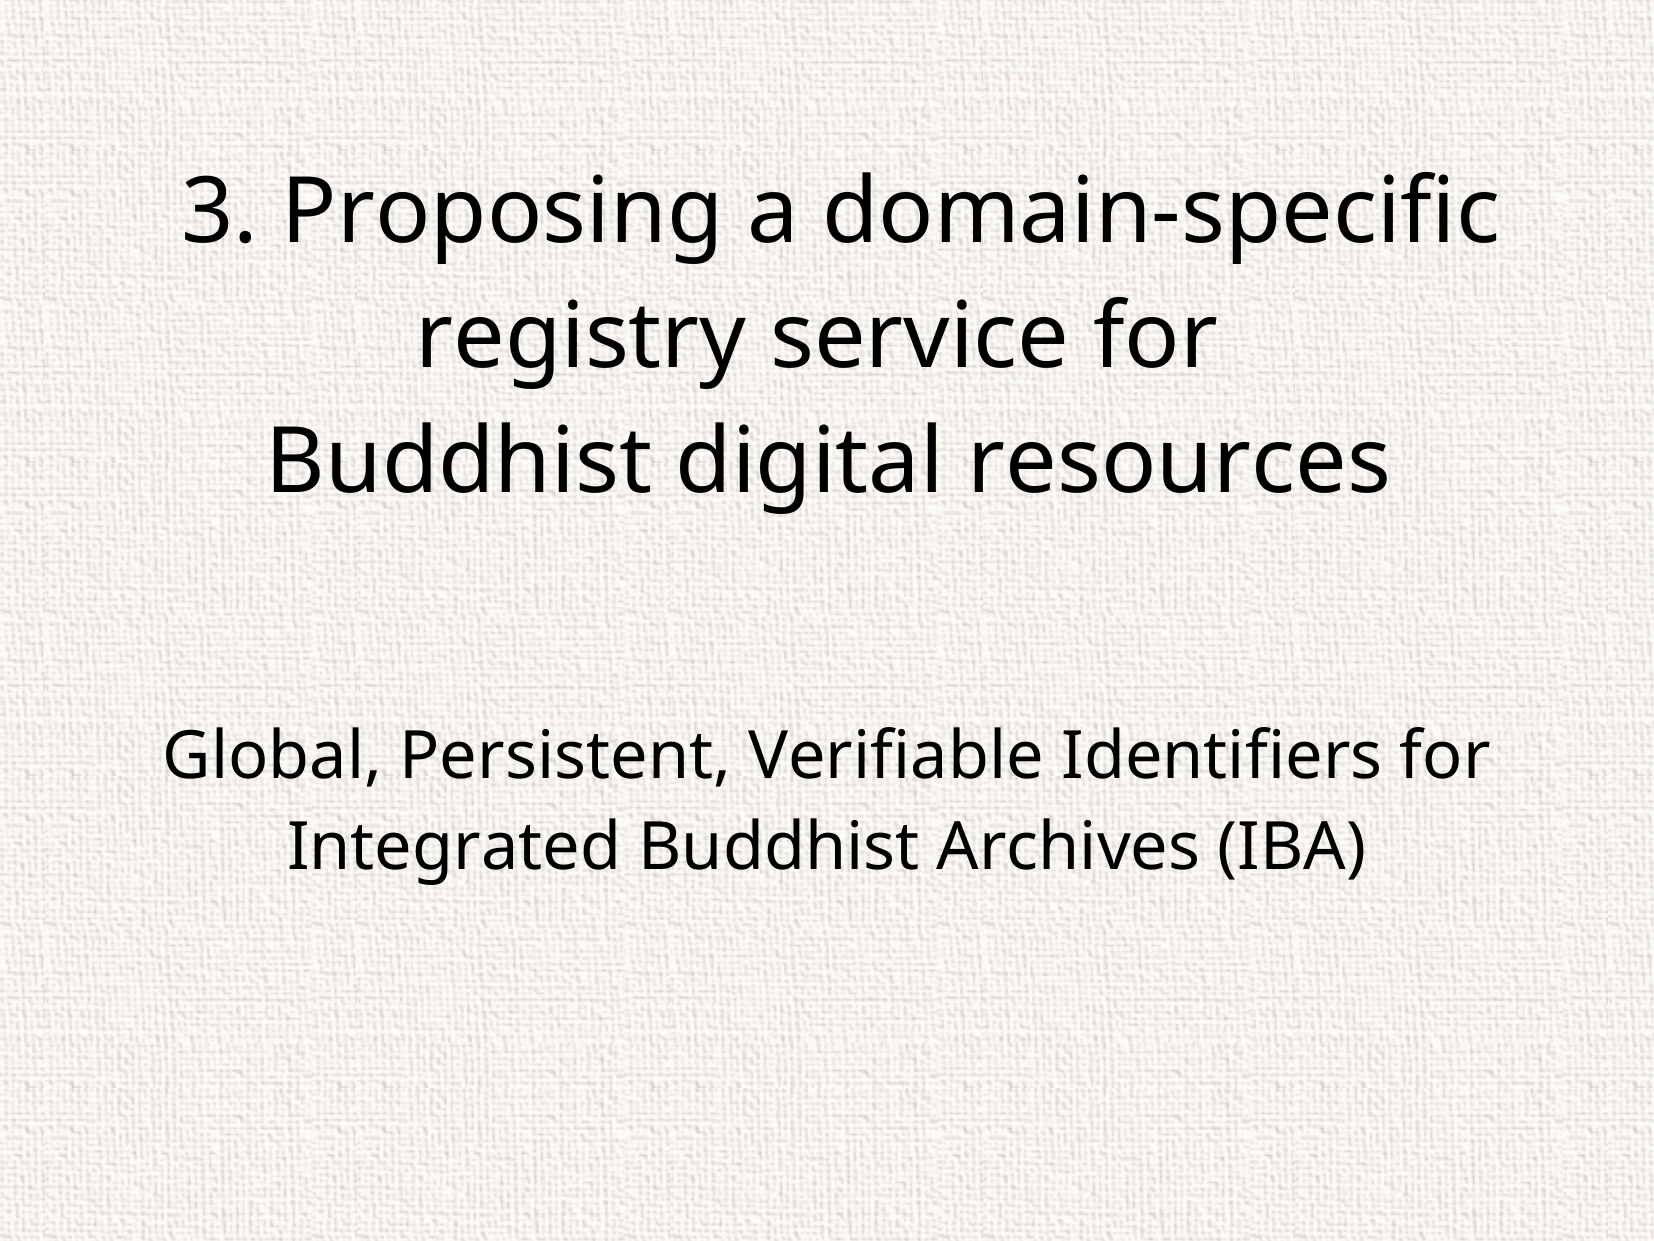

3. Proposing a domain-specific registry service for
Buddhist digital resources
# Global, Persistent, Verifiable Identifiers for Integrated Buddhist Archives (IBA)